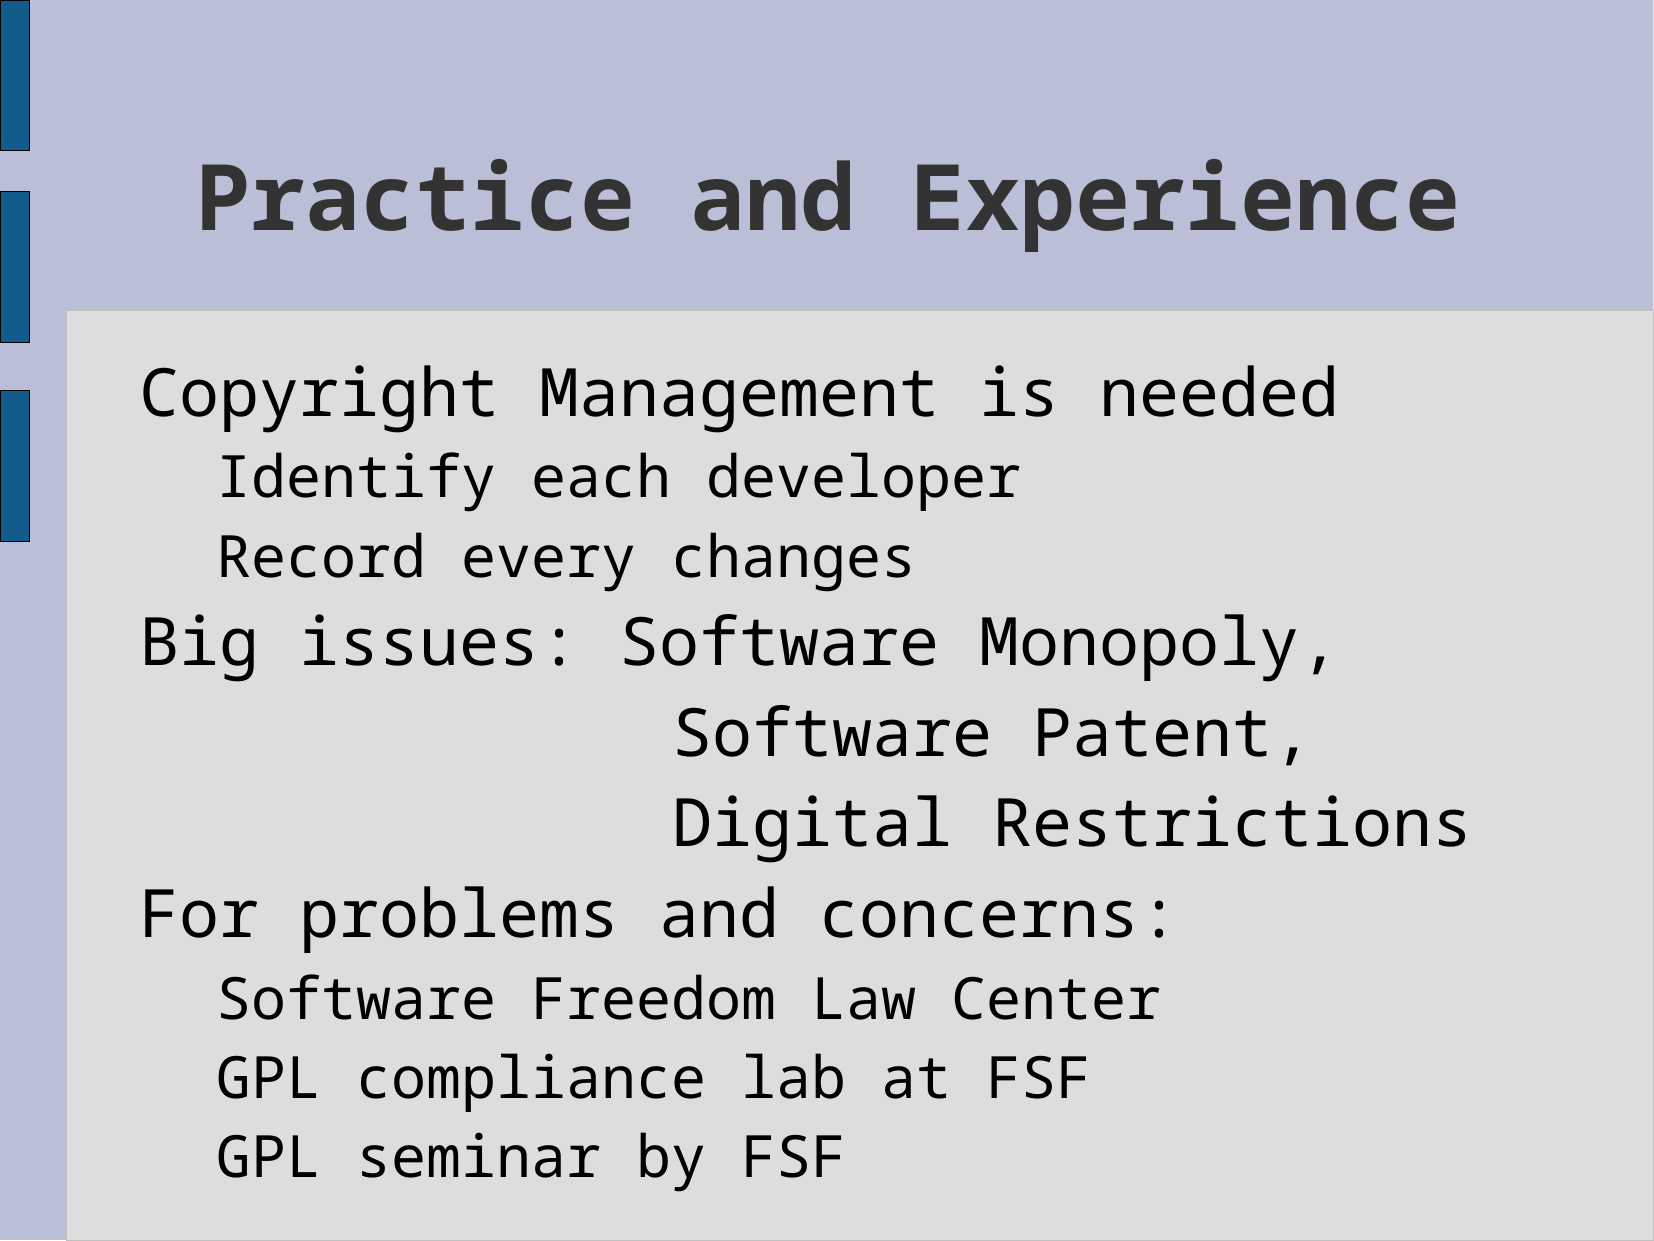

# Practice and Experience
Copyright Management is needed
Identify each developer
Record every changes
Big issues: Software Monopoly,
 Software Patent,
 Digital Restrictions
For problems and concerns:
Software Freedom Law Center
GPL compliance lab at FSF
GPL seminar by FSF